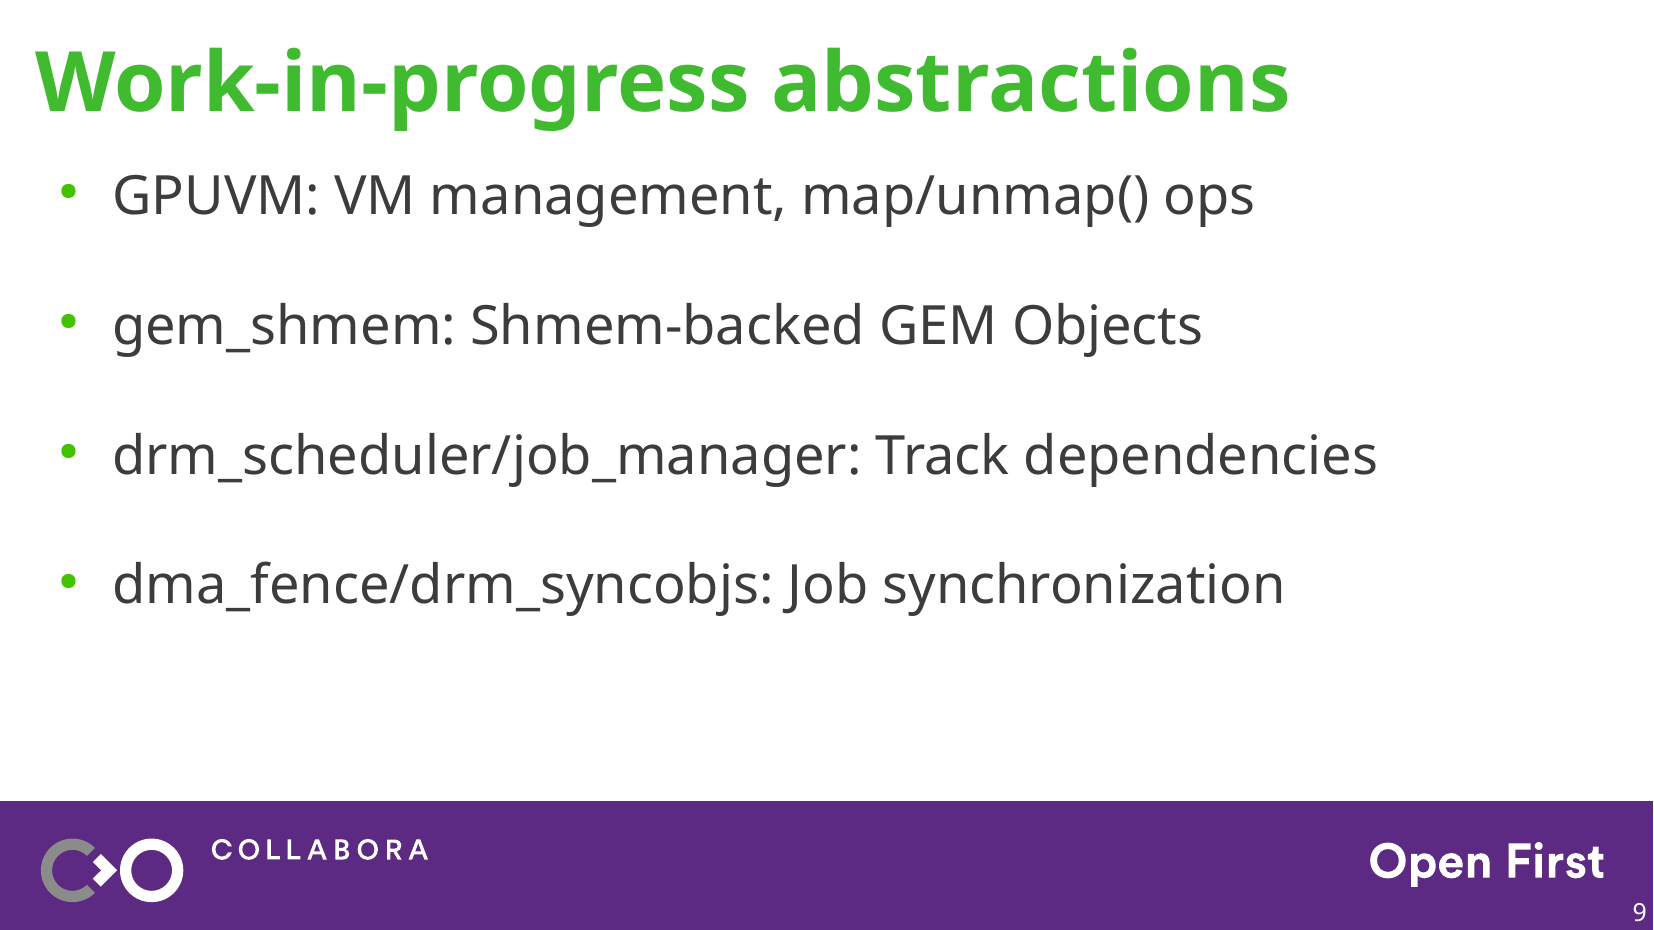

# Work-in-progress abstractions
GPUVM: VM management, map/unmap() ops
gem_shmem: Shmem-backed GEM Objects
drm_scheduler/job_manager: Track dependencies
dma_fence/drm_syncobjs: Job synchronization